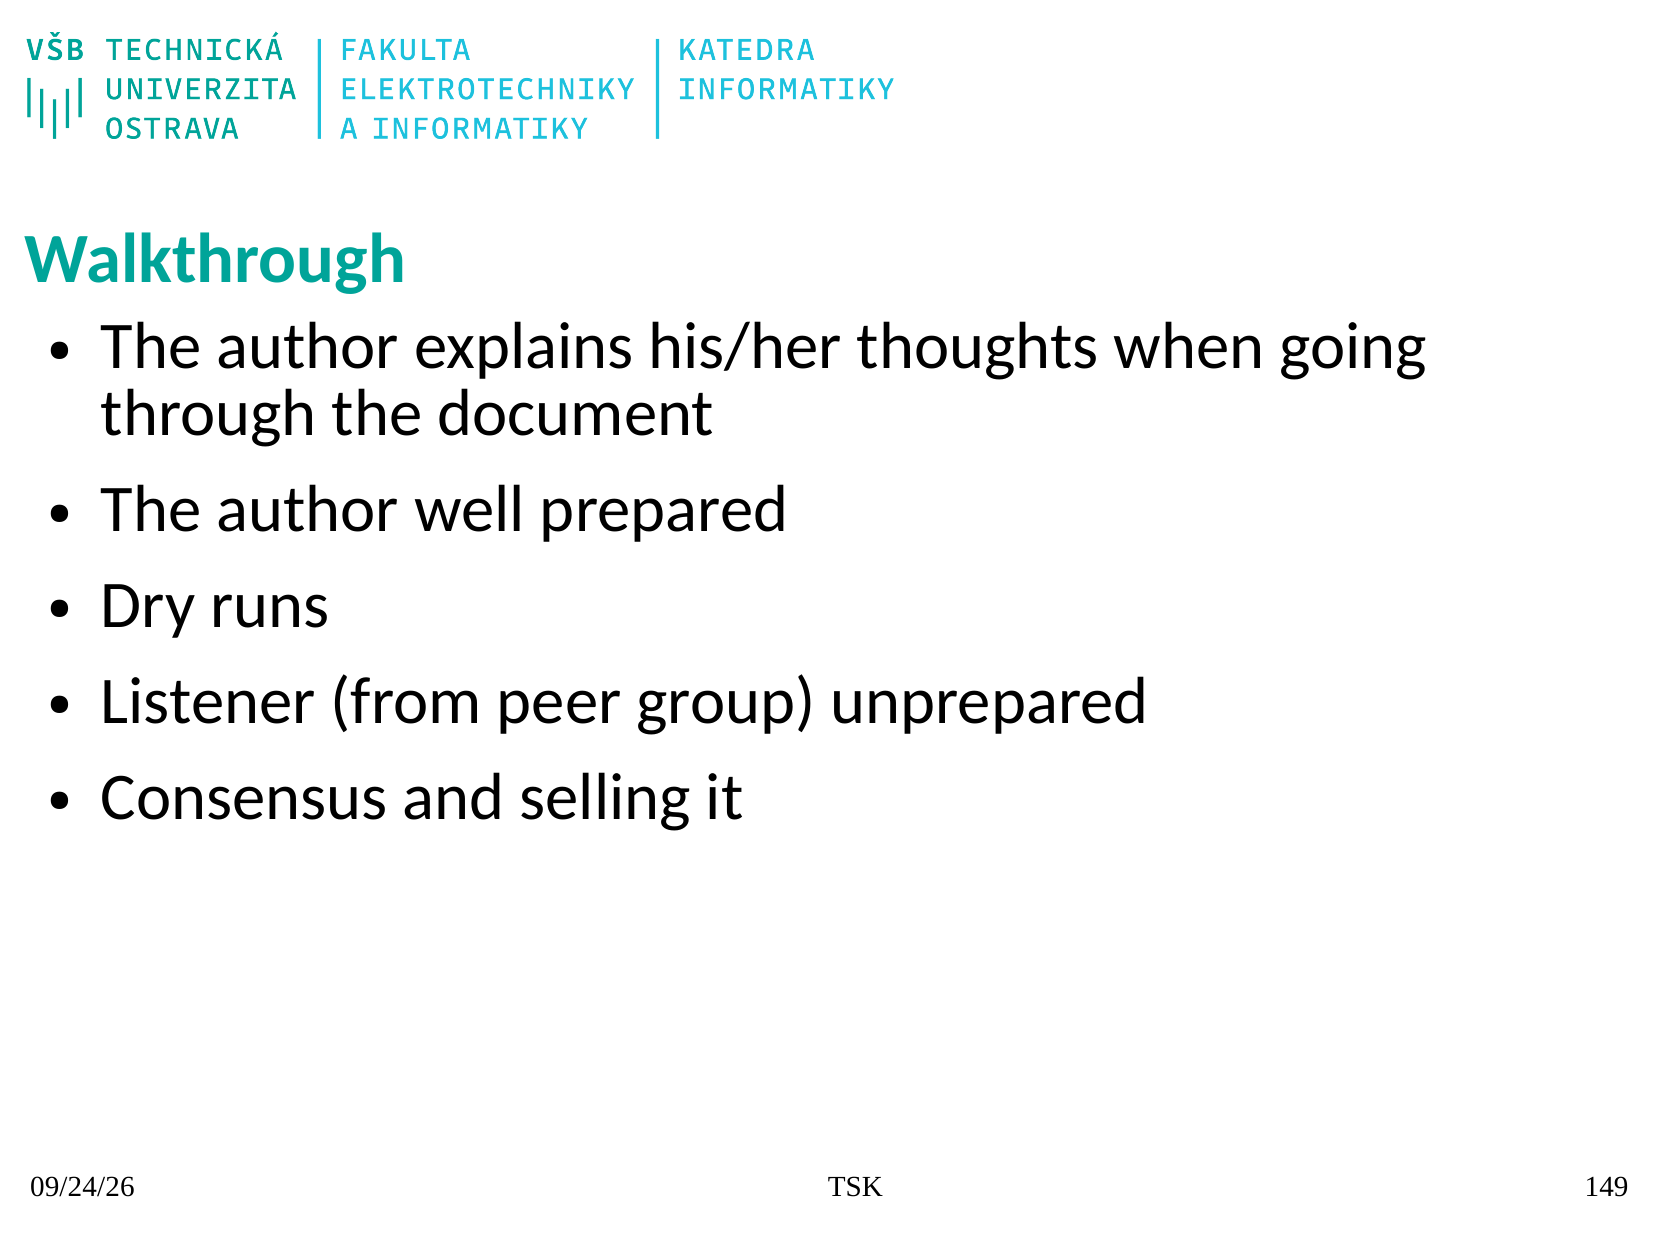

# Walkthrough
The author explains his/her thoughts when going through the document
The author well prepared
Dry runs
Listener (from peer group) unprepared
Consensus and selling it
TSK
149